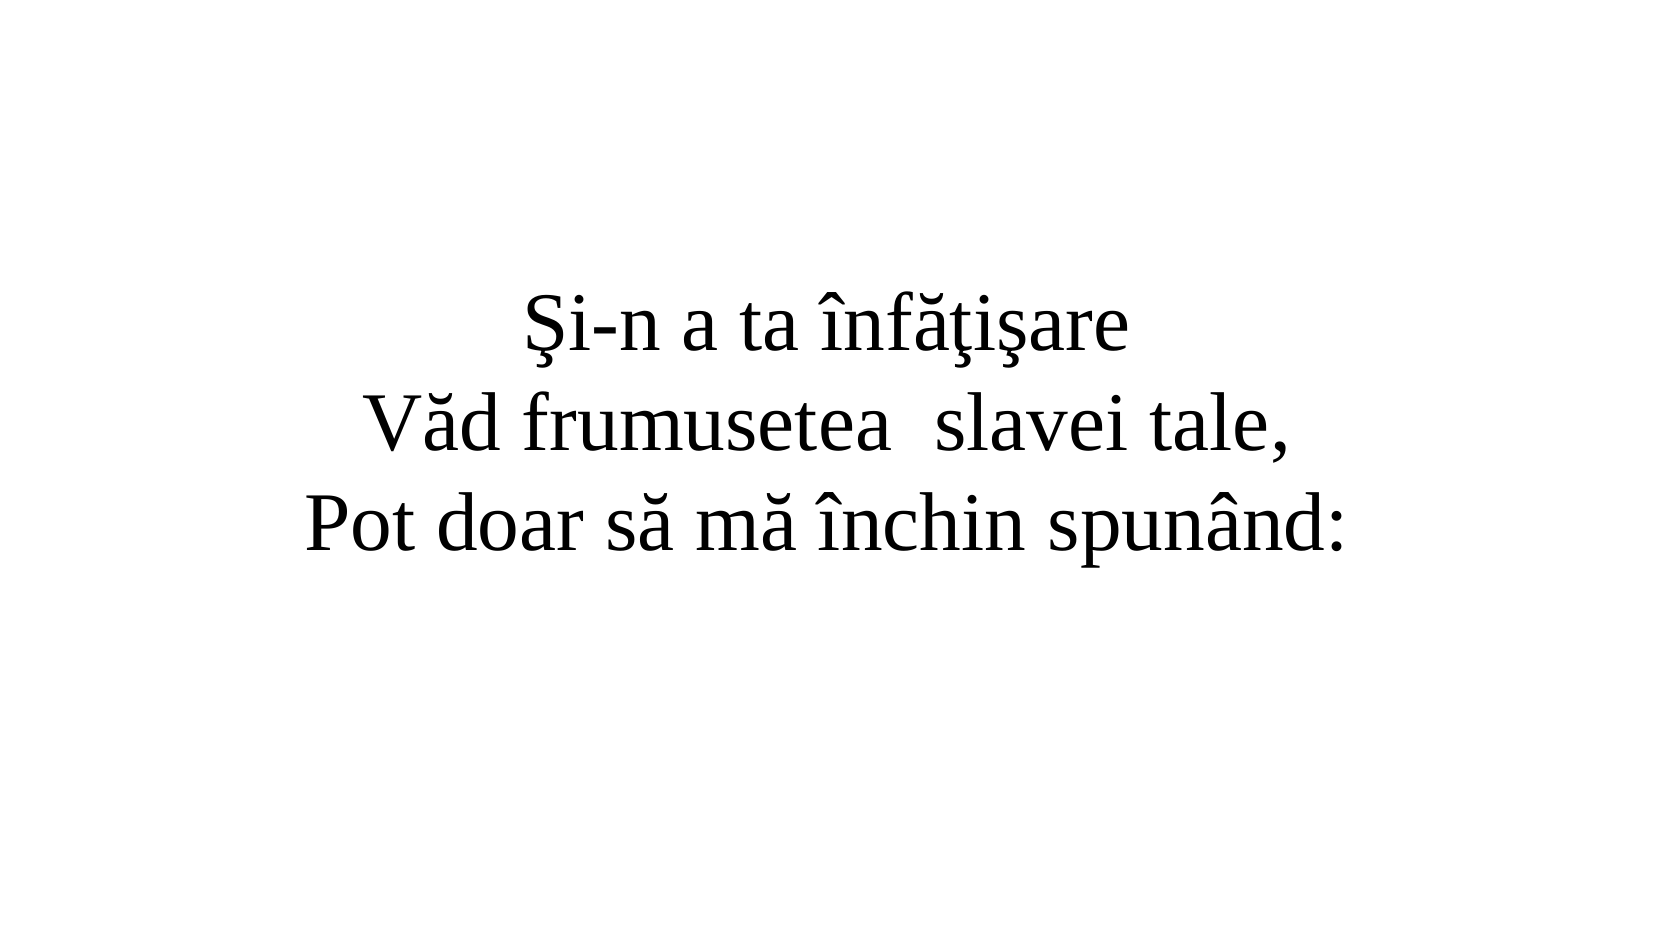

# Şi-n a ta înfăţişare
Văd frumusetea slavei tale,
Pot doar să mă închin spunând: